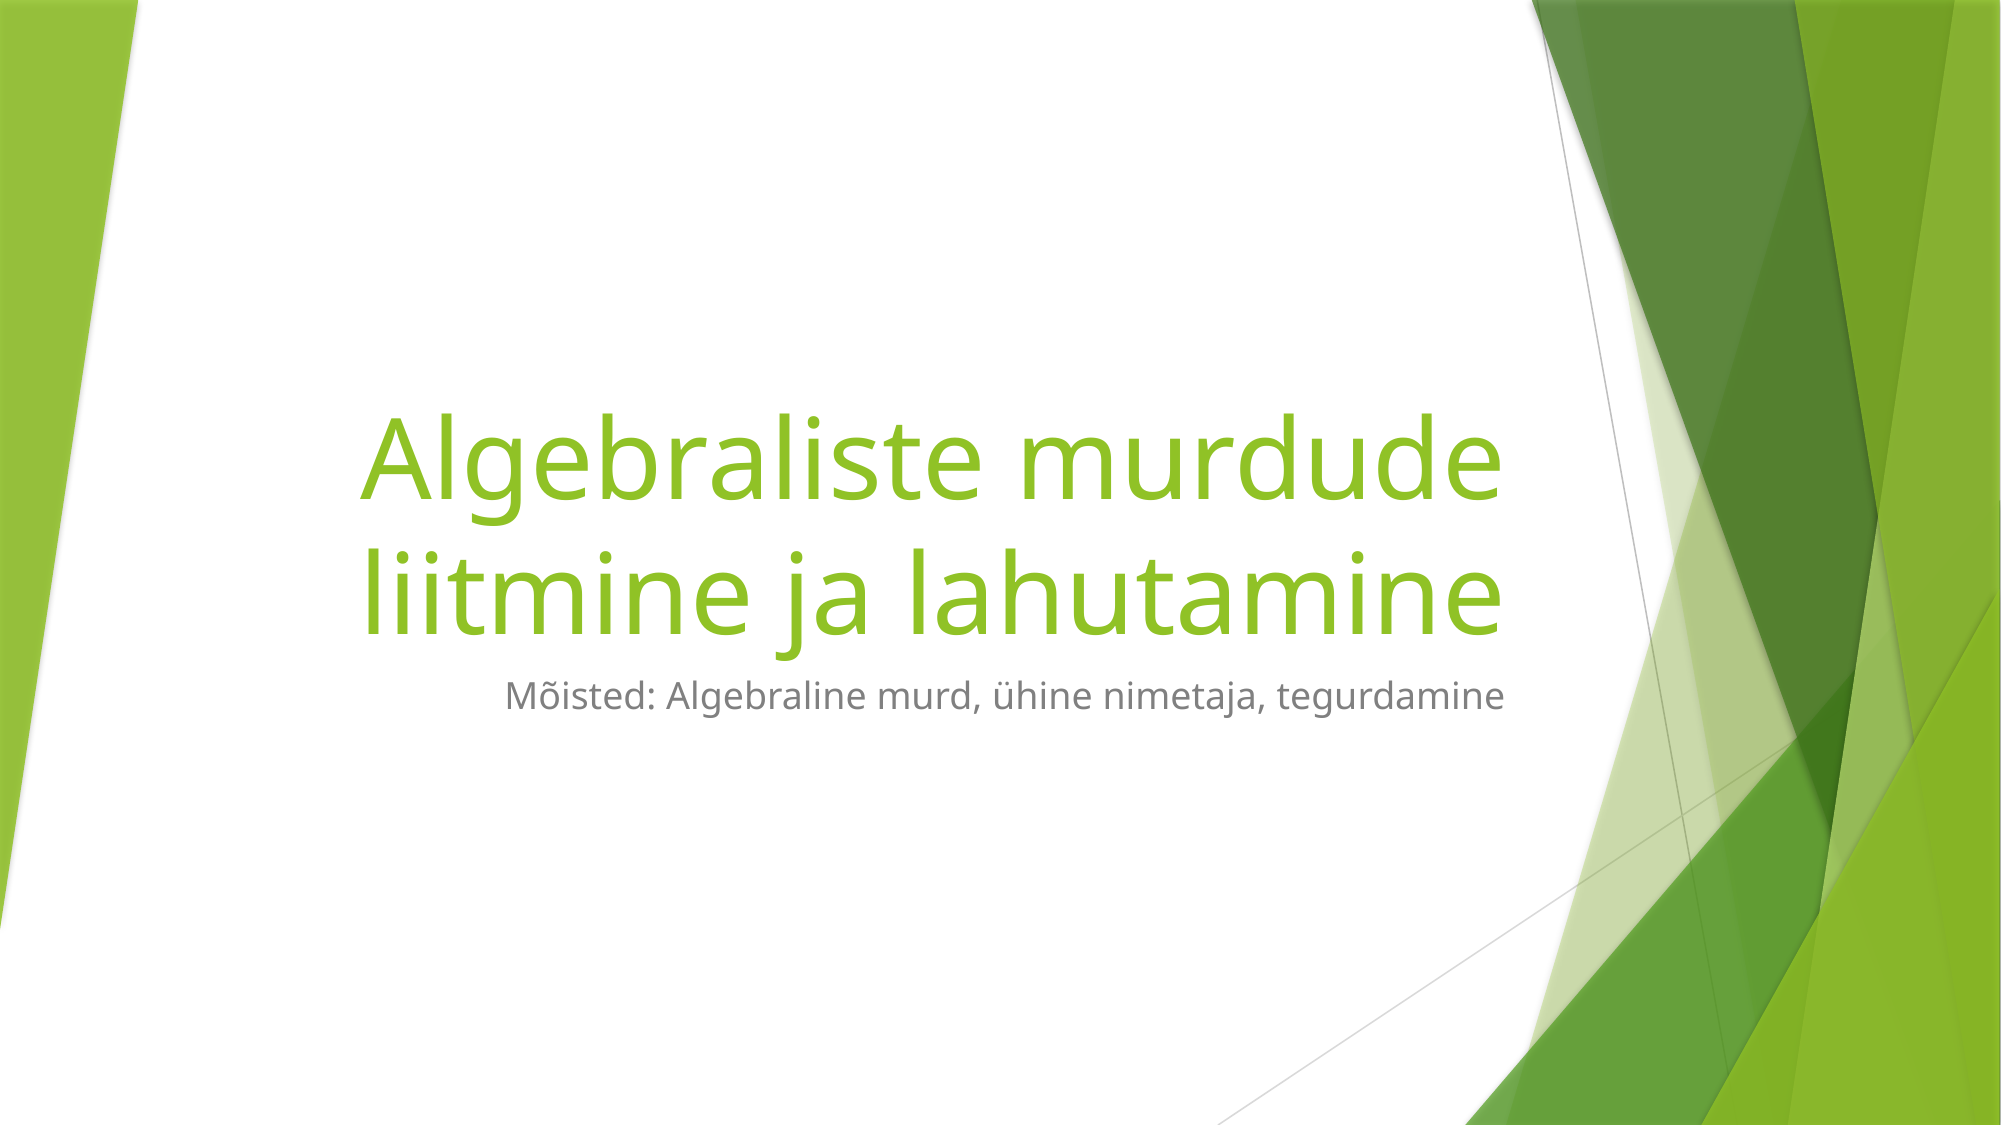

# Algebraliste murdude liitmine ja lahutamine
Mõisted: Algebraline murd, ühine nimetaja, tegurdamine